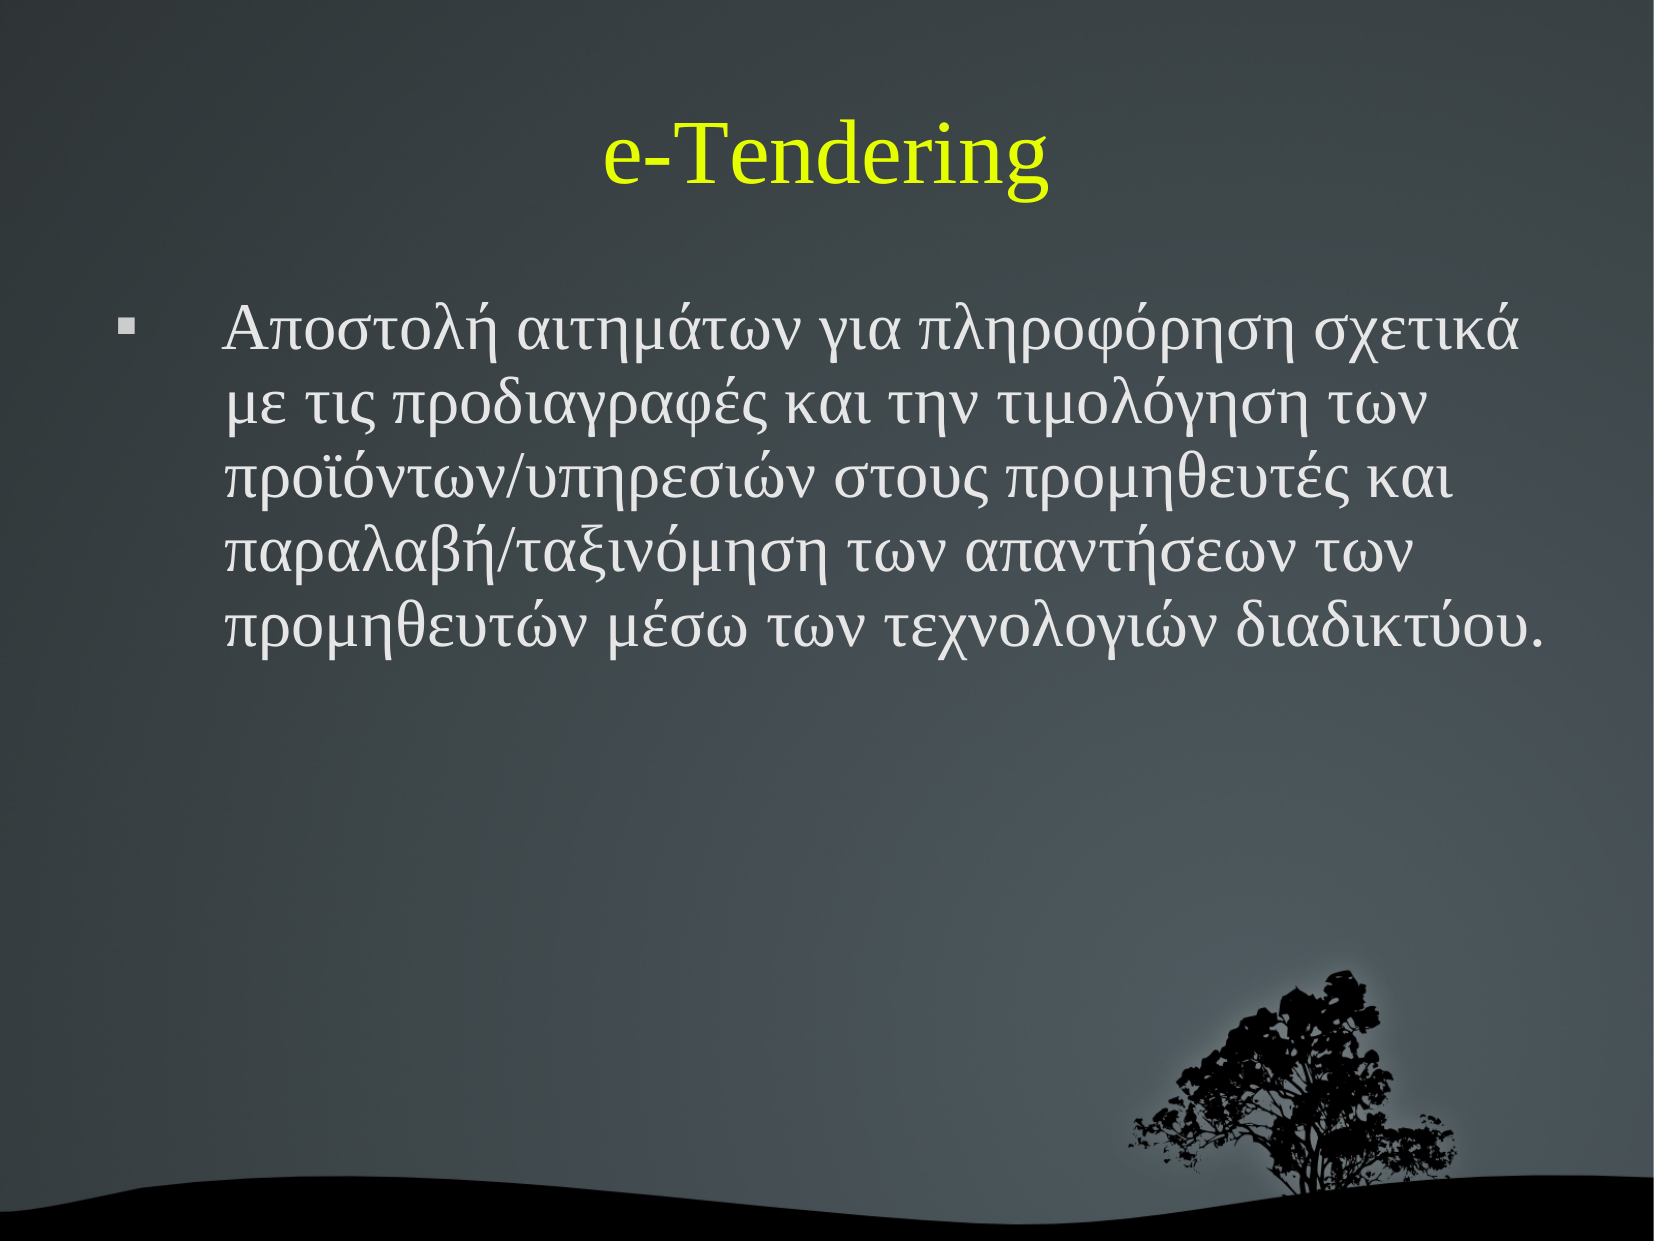

# e-Τendering
 Αποστολή αιτημάτων για πληροφόρηση σχετικά με τις προδιαγραφές και την τιμολόγηση των προϊόντων/υπηρεσιών στους προμηθευτές και παραλαβή/ταξινόμηση των απαντήσεων των προμηθευτών μέσω των τεχνολογιών διαδικτύου.